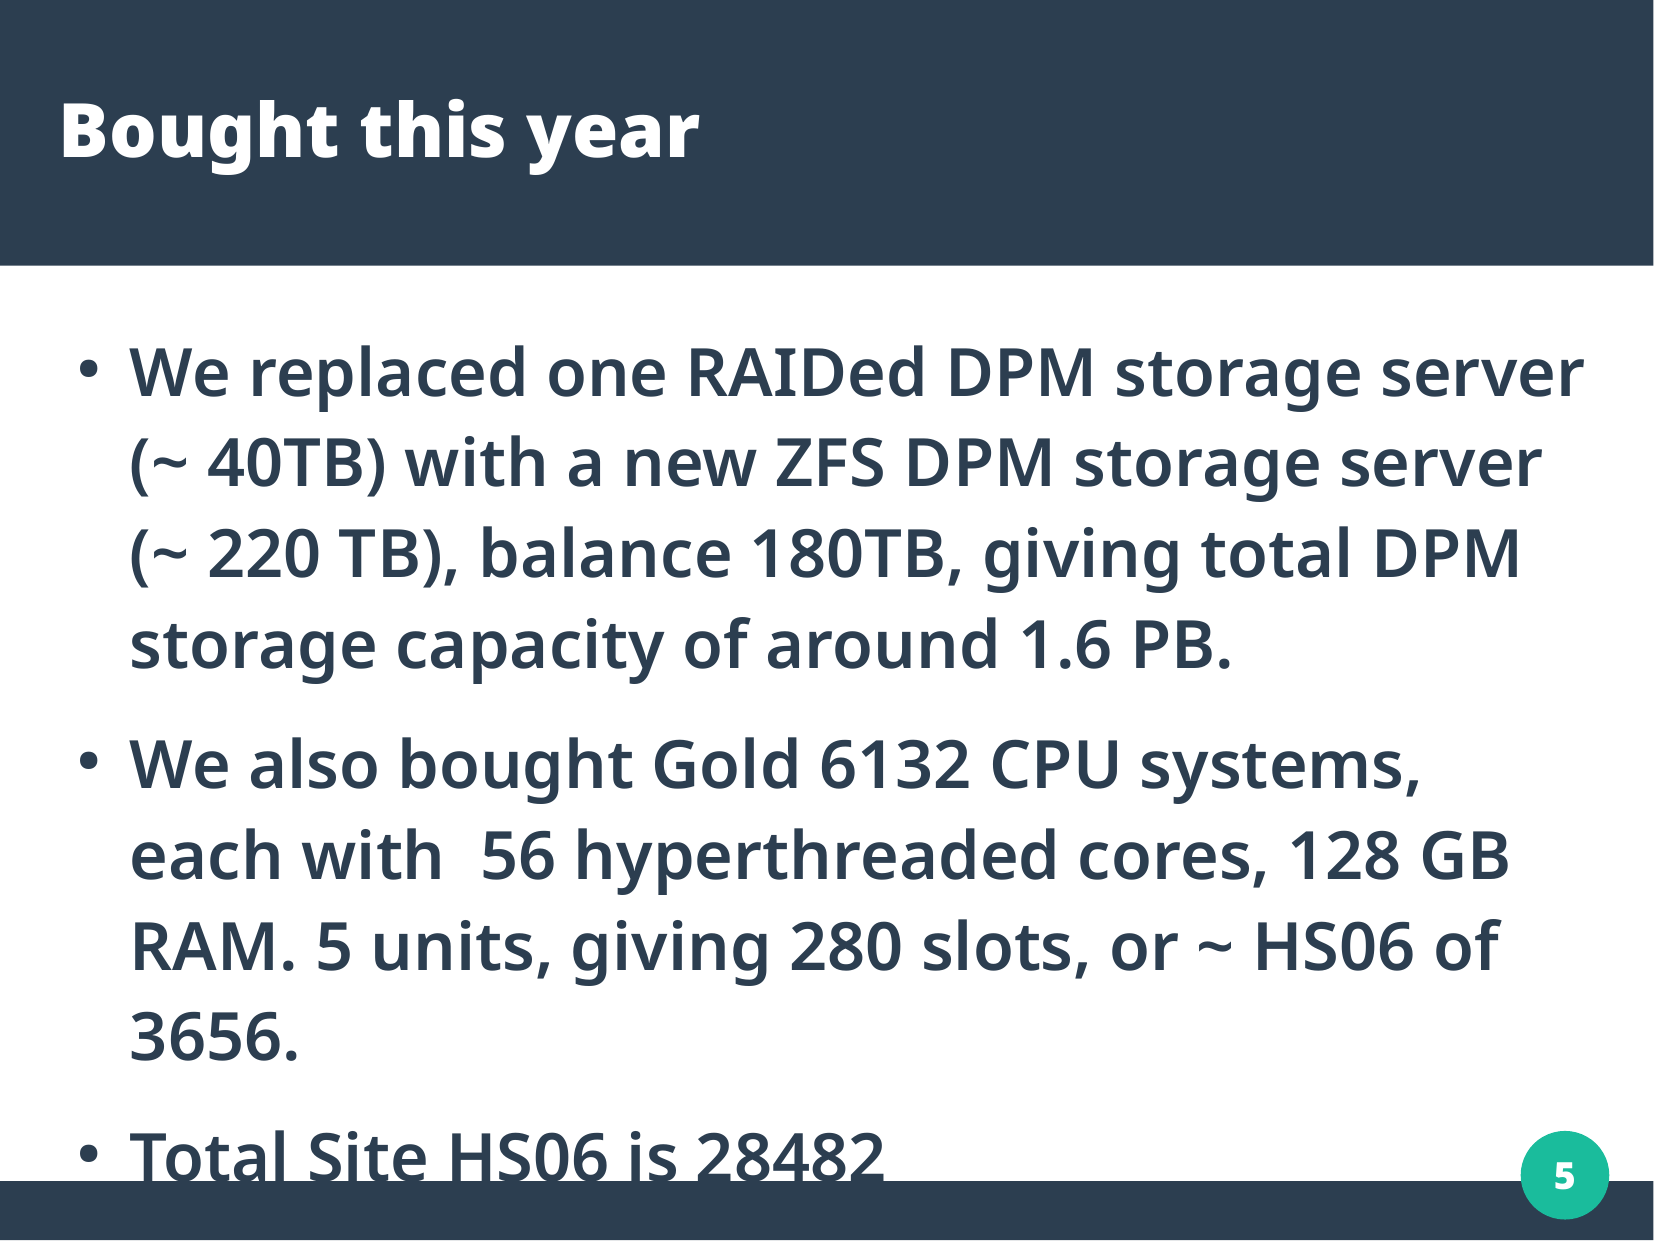

# Bought this year
We replaced one RAIDed DPM storage server (~ 40TB) with a new ZFS DPM storage server (~ 220 TB), balance 180TB, giving total DPM storage capacity of around 1.6 PB.
We also bought Gold 6132 CPU systems, each with 56 hyperthreaded cores, 128 GB RAM. 5 units, giving 280 slots, or ~ HS06 of 3656.
Total Site HS06 is 28482
Total Site Cpus is 2691
5